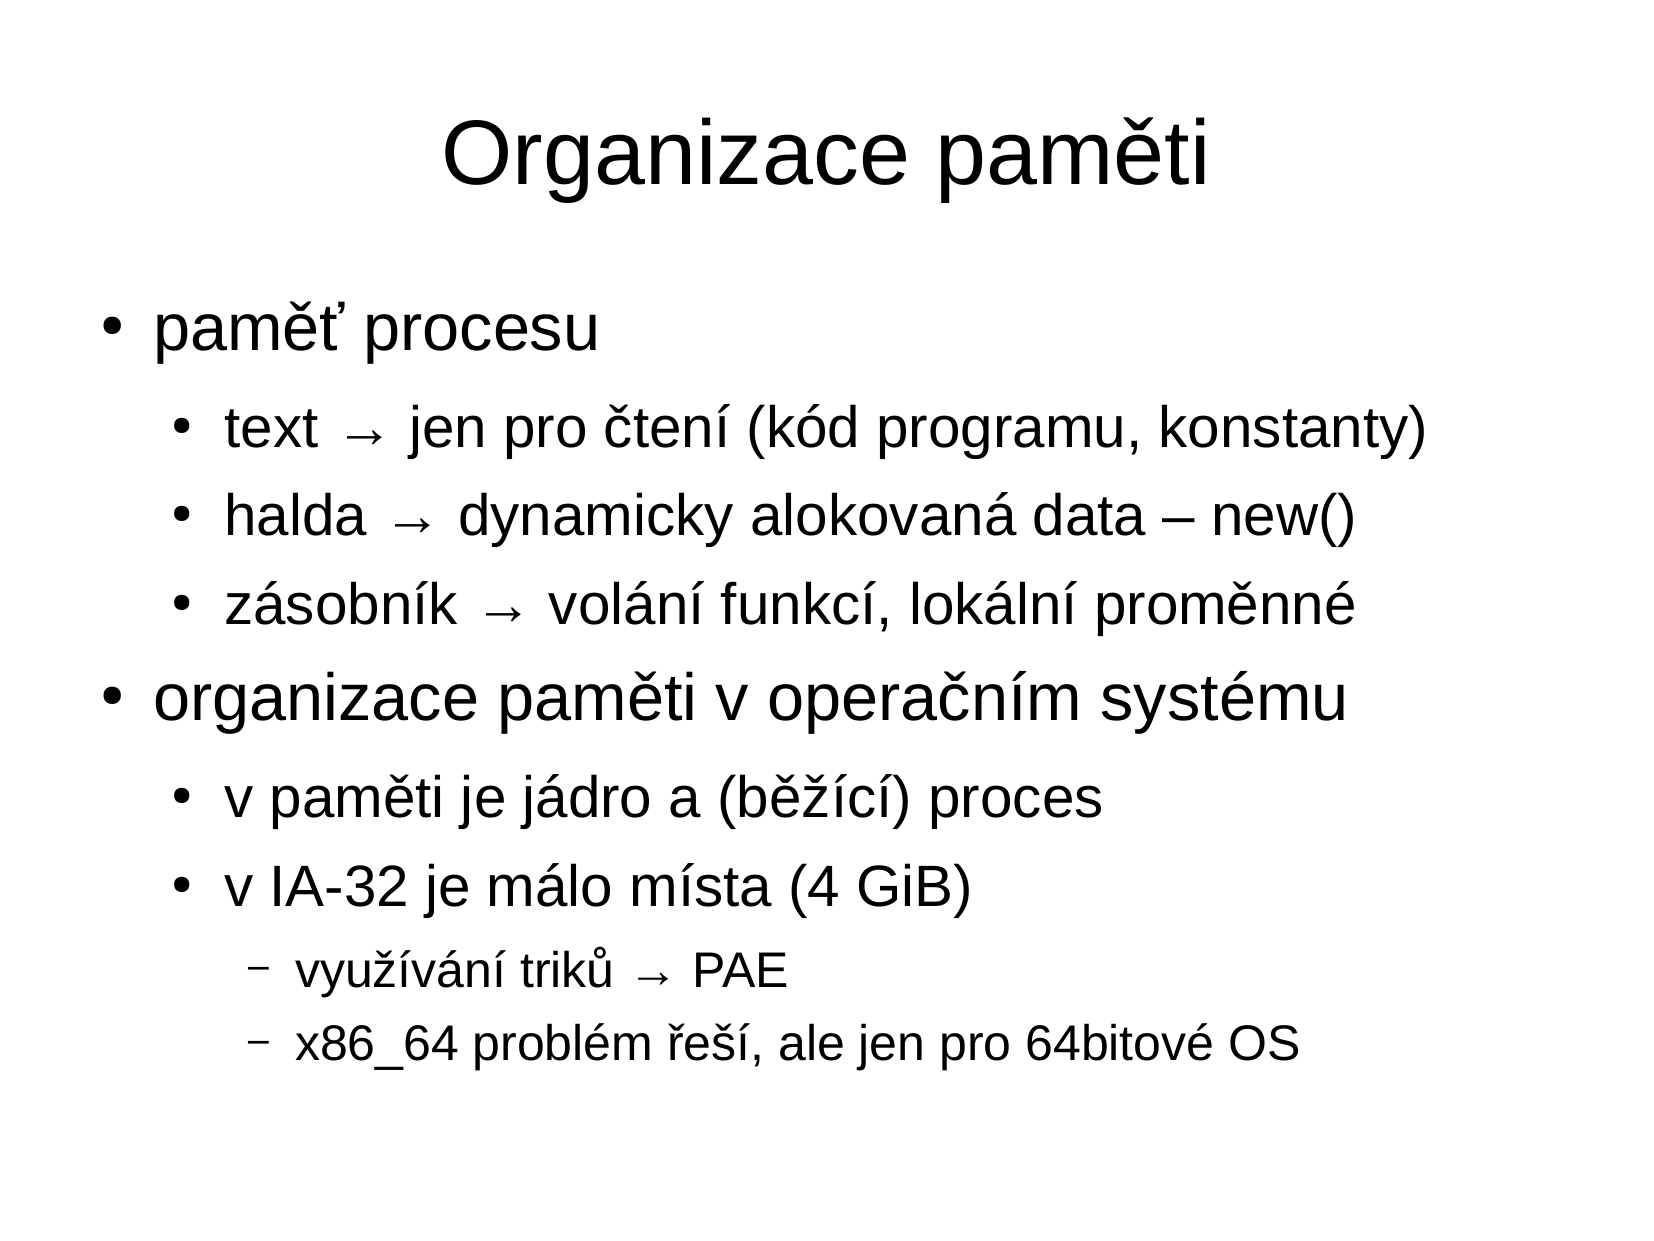

# Organizace paměti
paměť procesu
text → jen pro čtení (kód programu, konstanty)
halda → dynamicky alokovaná data – new()
zásobník → volání funkcí, lokální proměnné
organizace paměti v operačním systému
v paměti je jádro a (běžící) proces
v IA-32 je málo místa (4 GiB)
využívání triků → PAE
x86_64 problém řeší, ale jen pro 64bitové OS